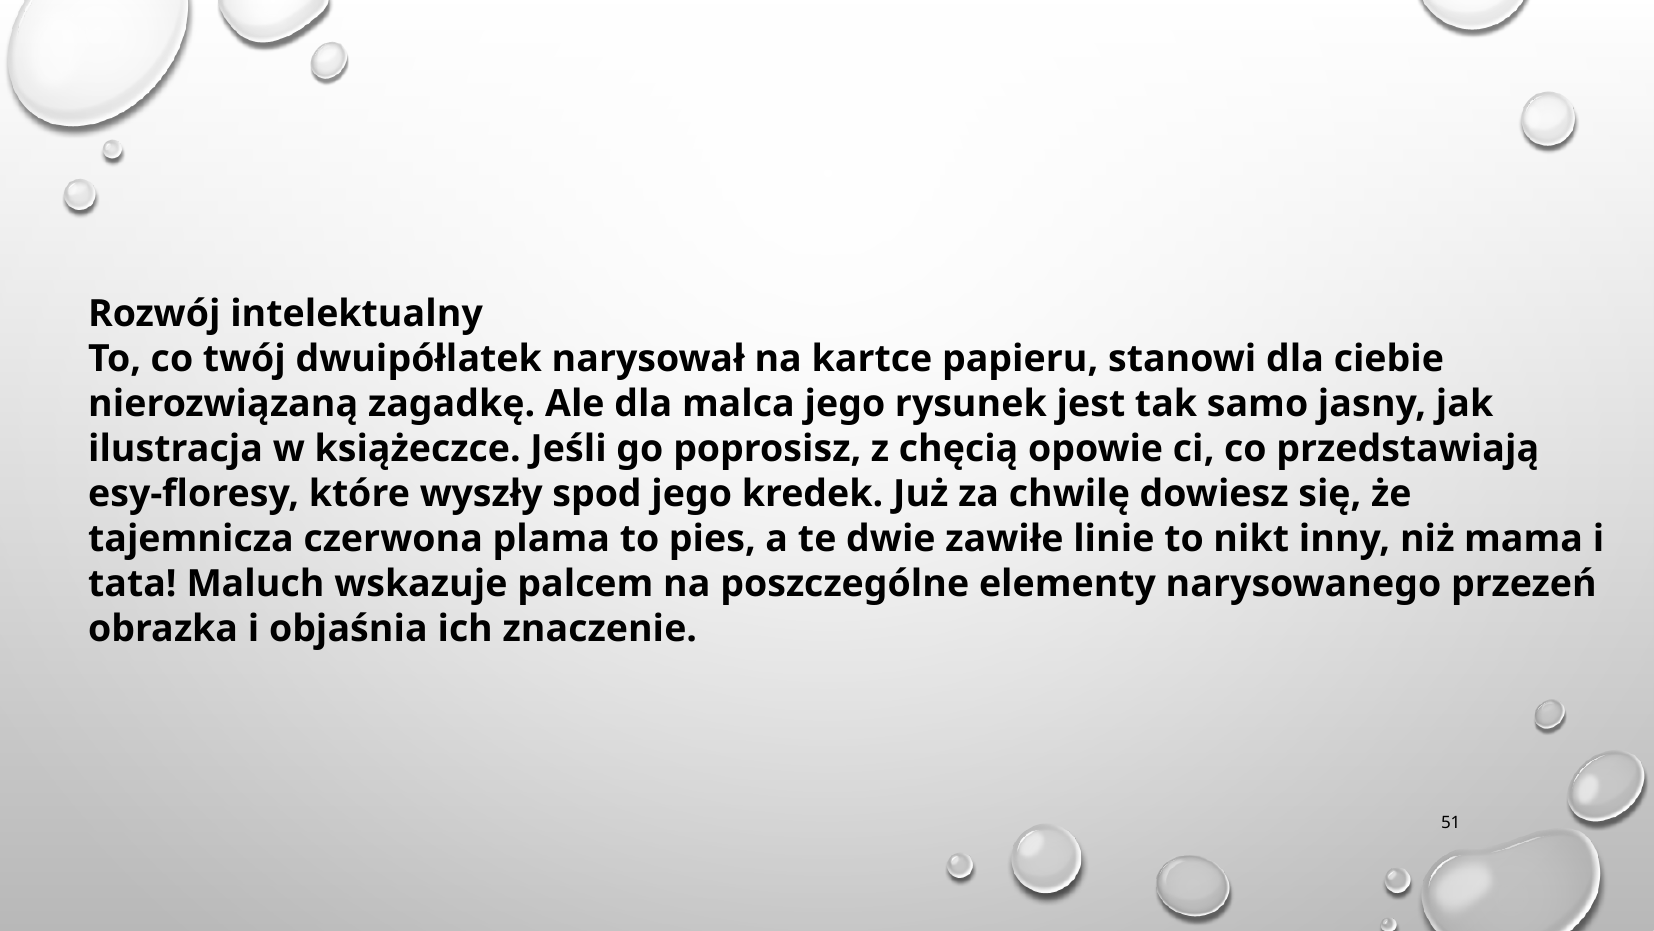

Rozwój intelektualny
To, co twój dwuipółlatek narysował na kartce papieru, stanowi dla ciebie nierozwiązaną zagadkę. Ale dla malca jego rysunek jest tak samo jasny, jak ilustracja w książeczce. Jeśli go poprosisz, z chęcią opowie ci, co przedstawiają esy-floresy, które wyszły spod jego kredek. Już za chwilę dowiesz się, że tajemnicza czerwona plama to pies, a te dwie zawiłe linie to nikt inny, niż mama i tata! Maluch wskazuje palcem na poszczególne elementy narysowanego przezeń obrazka i objaśnia ich znaczenie.
50